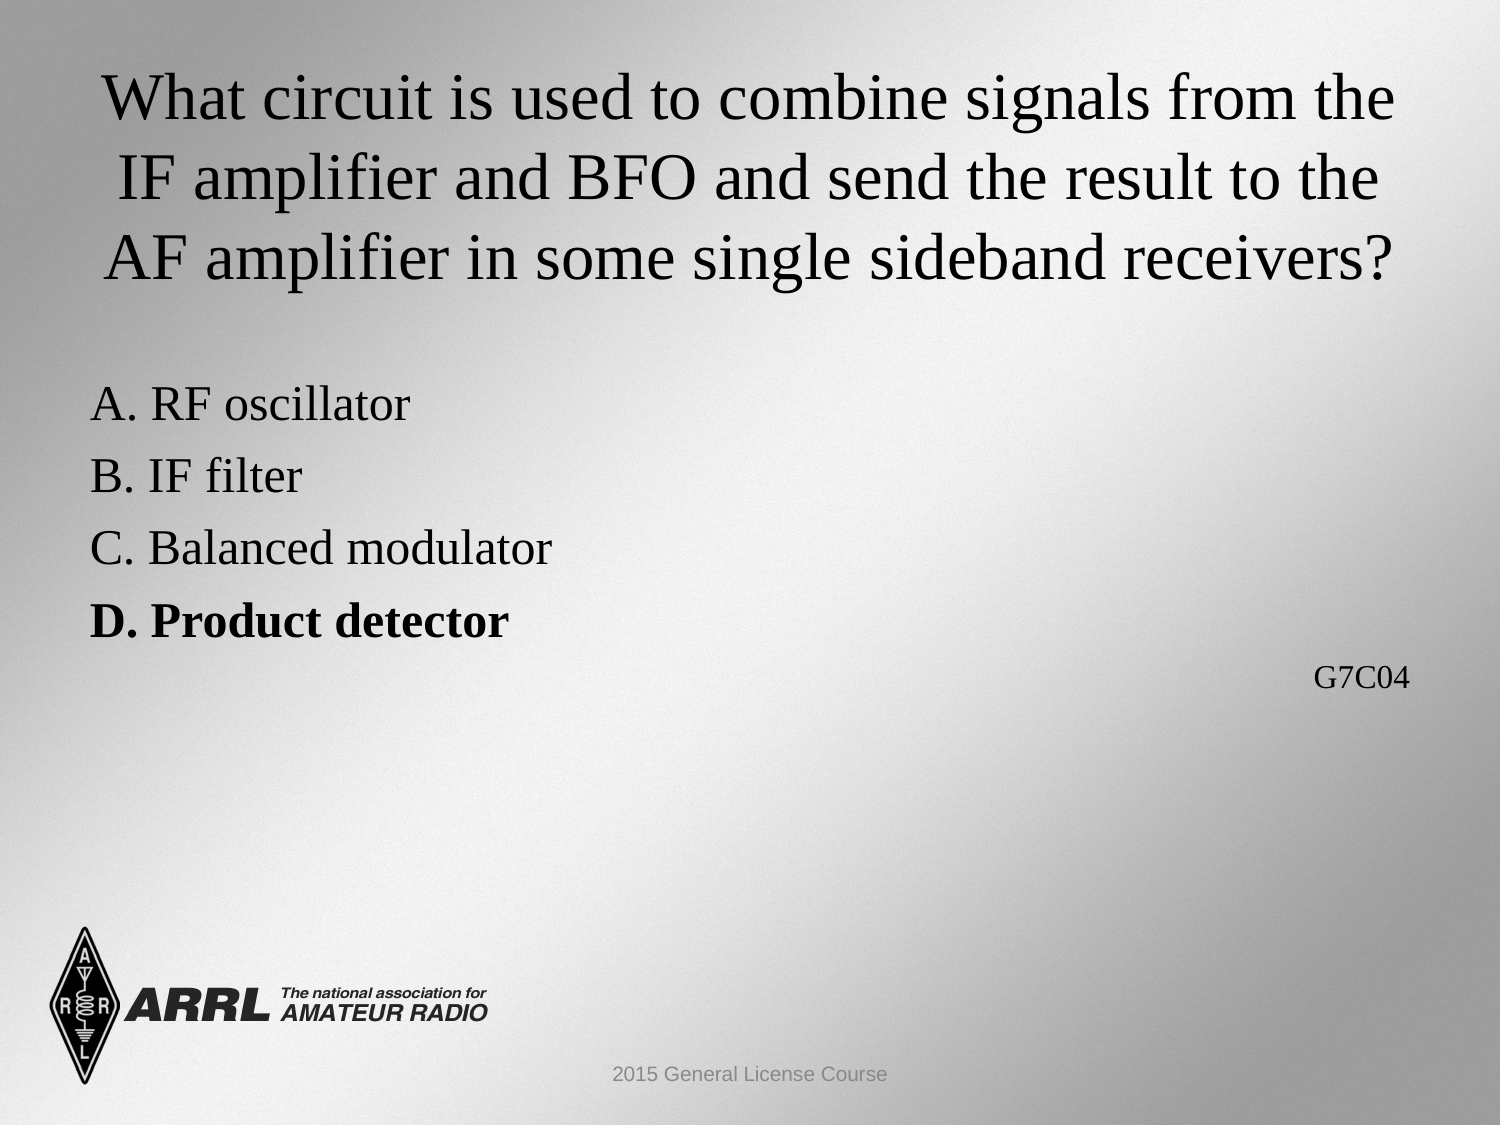

# What circuit is used to combine signals from the IF amplifier and BFO and send the result to the AF amplifier in some single sideband receivers?
A. RF oscillator
B. IF filter
C. Balanced modulator
D. Product detector
 G7C04
2015 General License Course